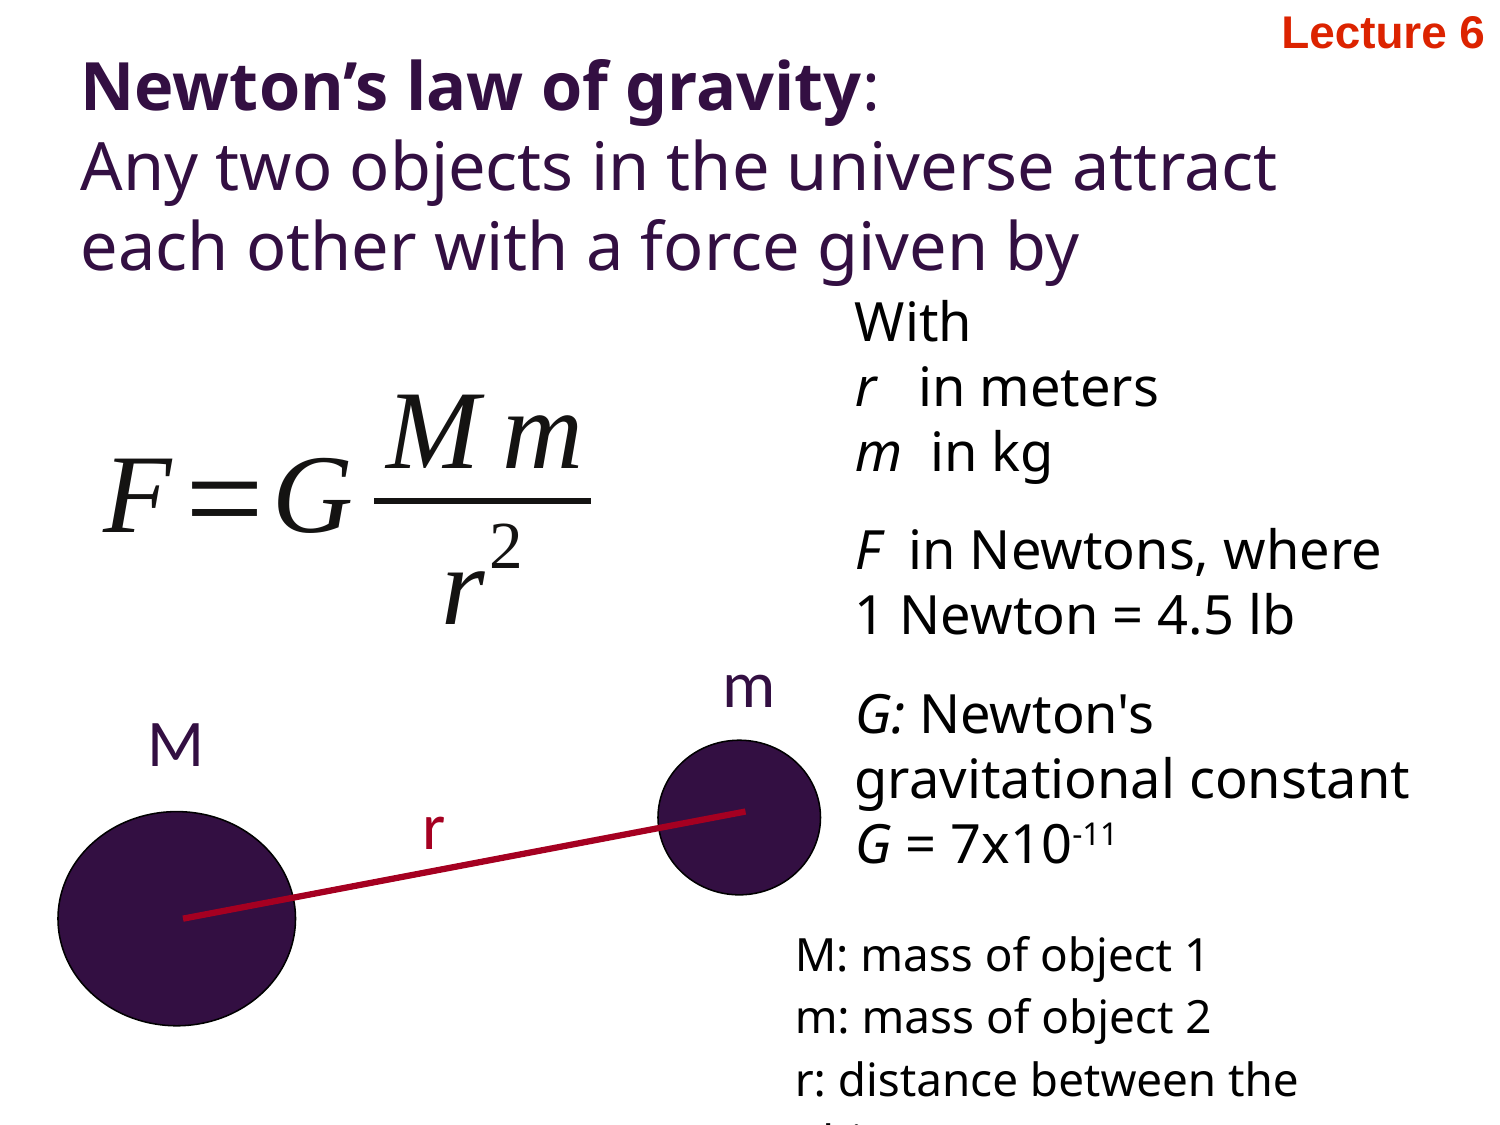

Lecture 6
Newton’s law of gravity:
Any two objects in the universe attract each other with a force given by
m
M
r
With
r in meters
m in kg
F in Newtons, where
1 Newton = 4.5 lb
G: Newton's gravitational constant
G = 7x10-11
M: mass of object 1
m: mass of object 2
r: distance between the objects